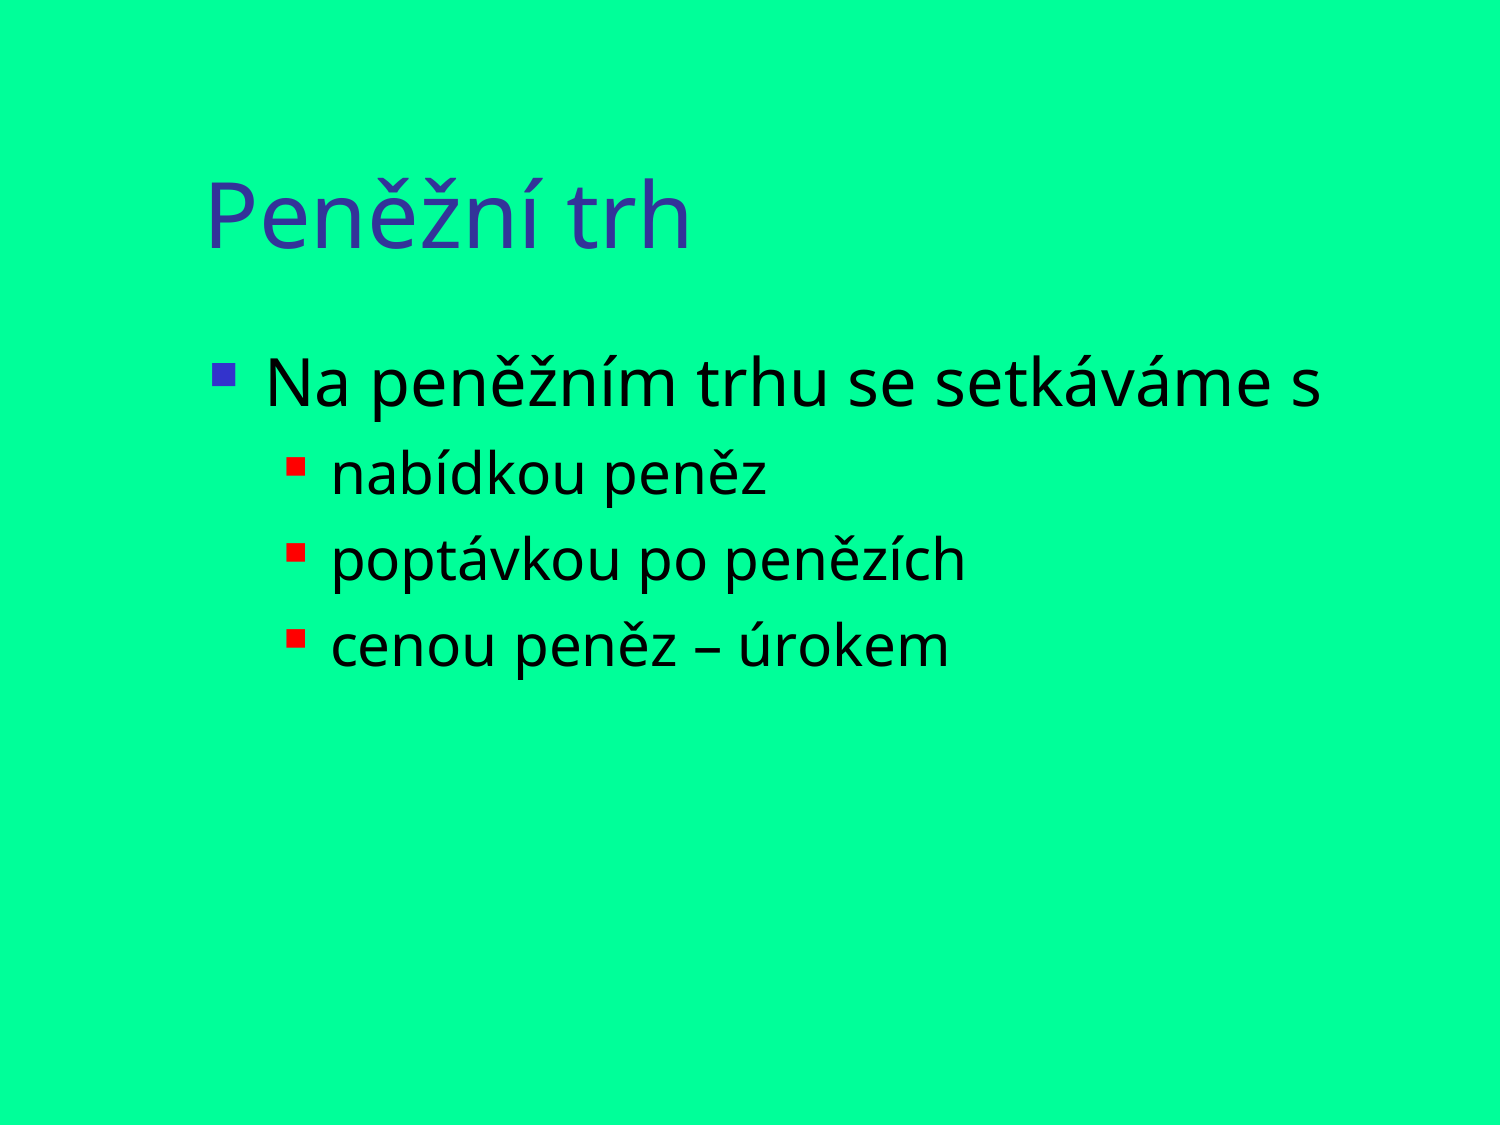

# Peněžní trh
Na peněžním trhu se setkáváme s
nabídkou peněz
poptávkou po penězích
cenou peněz – úrokem